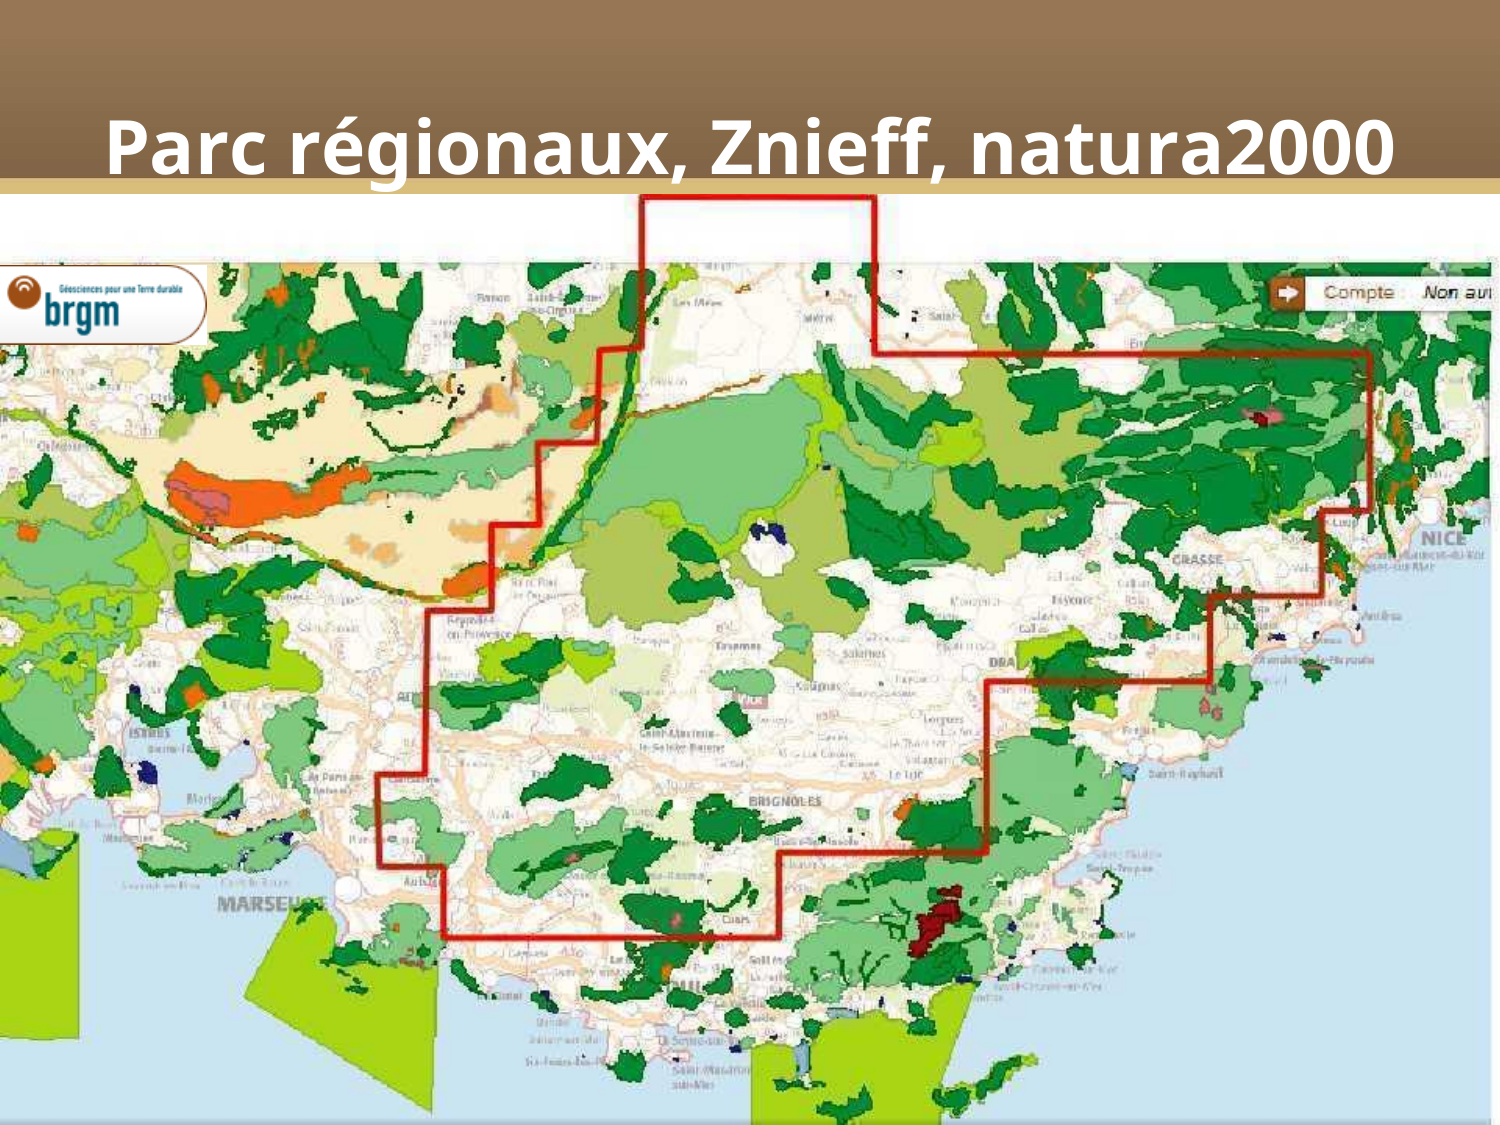

# Vulnérabilité - zones de protection : Parc régionaux, Znieff, natura2000 …